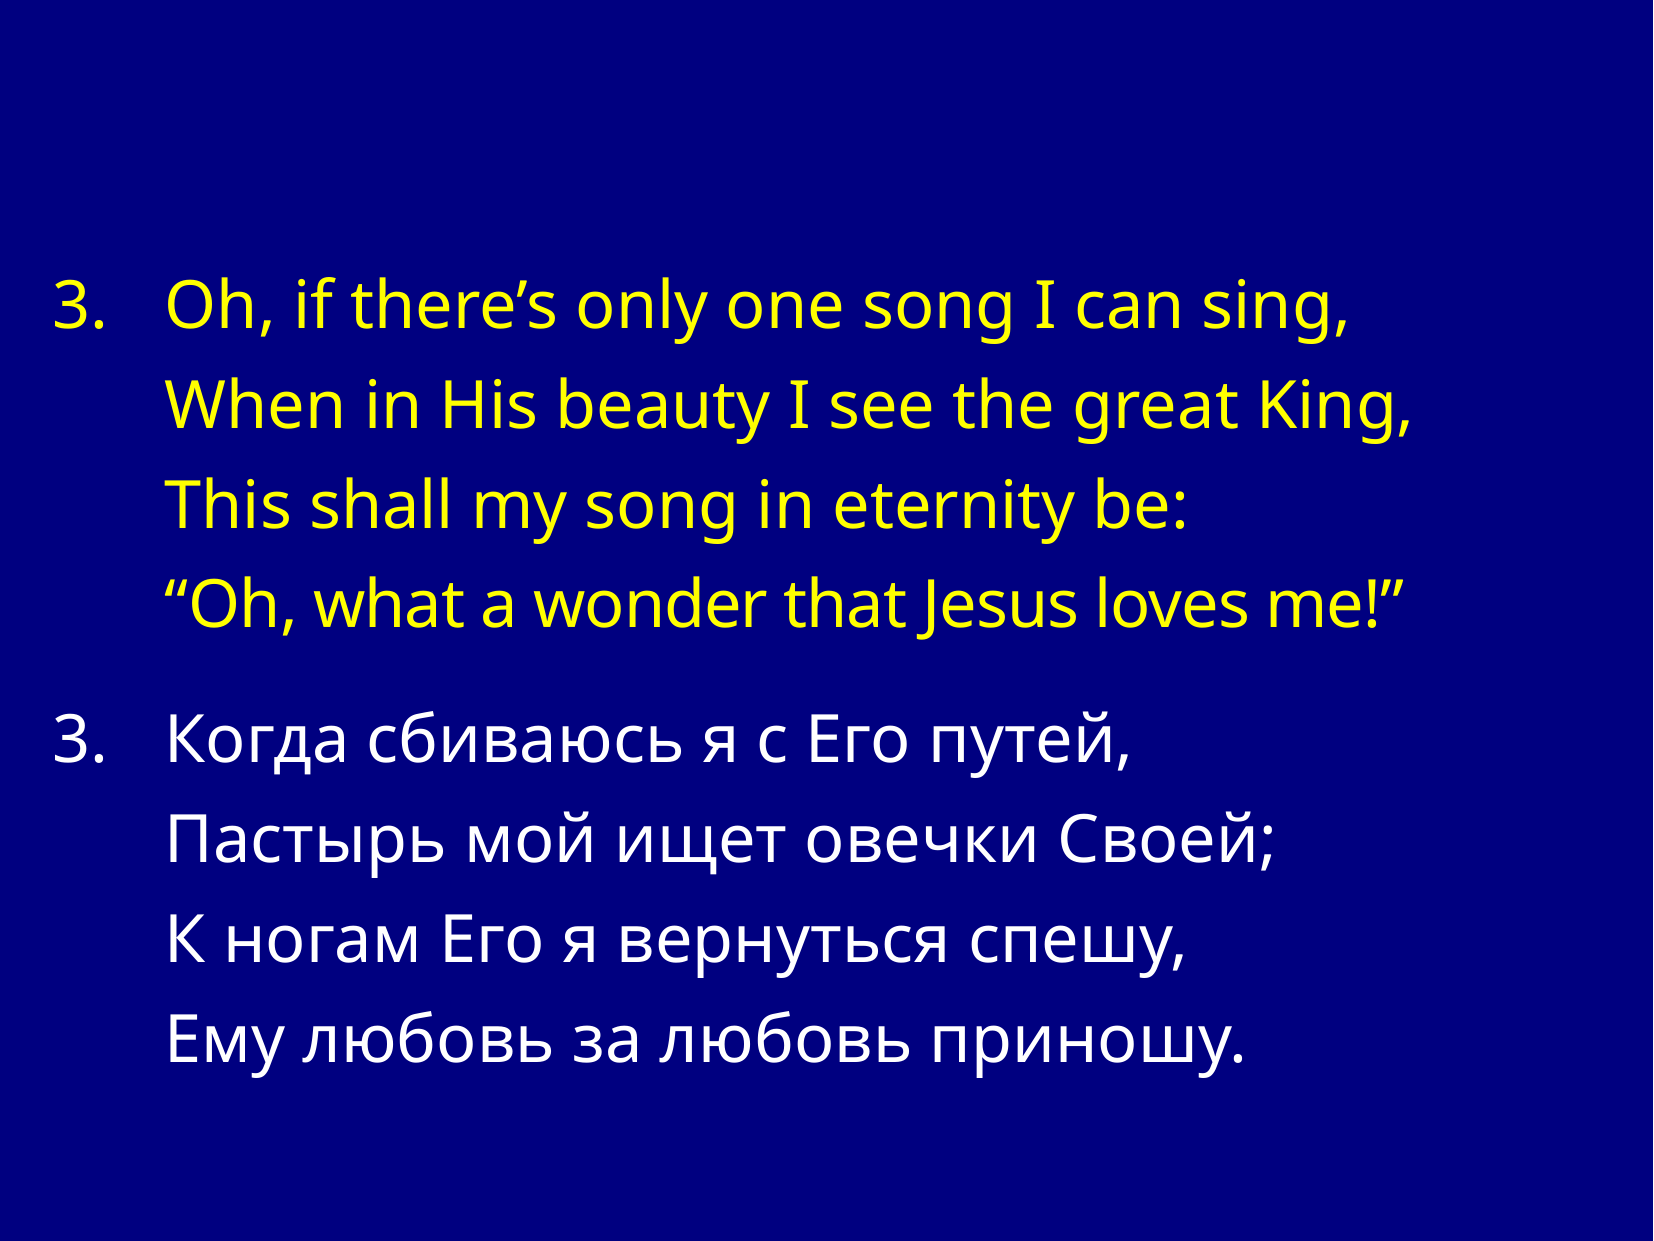

3.	Oh, if there’s only one song I can sing,
	When in His beauty I see the great King,
	This shall my song in eternity be:
	“Oh, what a wonder that Jesus loves me!”
3.	Когда сбиваюсь я с Его путей,
	Пастырь мой ищет овечки Своей;
	К ногам Его я вернуться спешу,
	Ему любовь за любовь приношу.